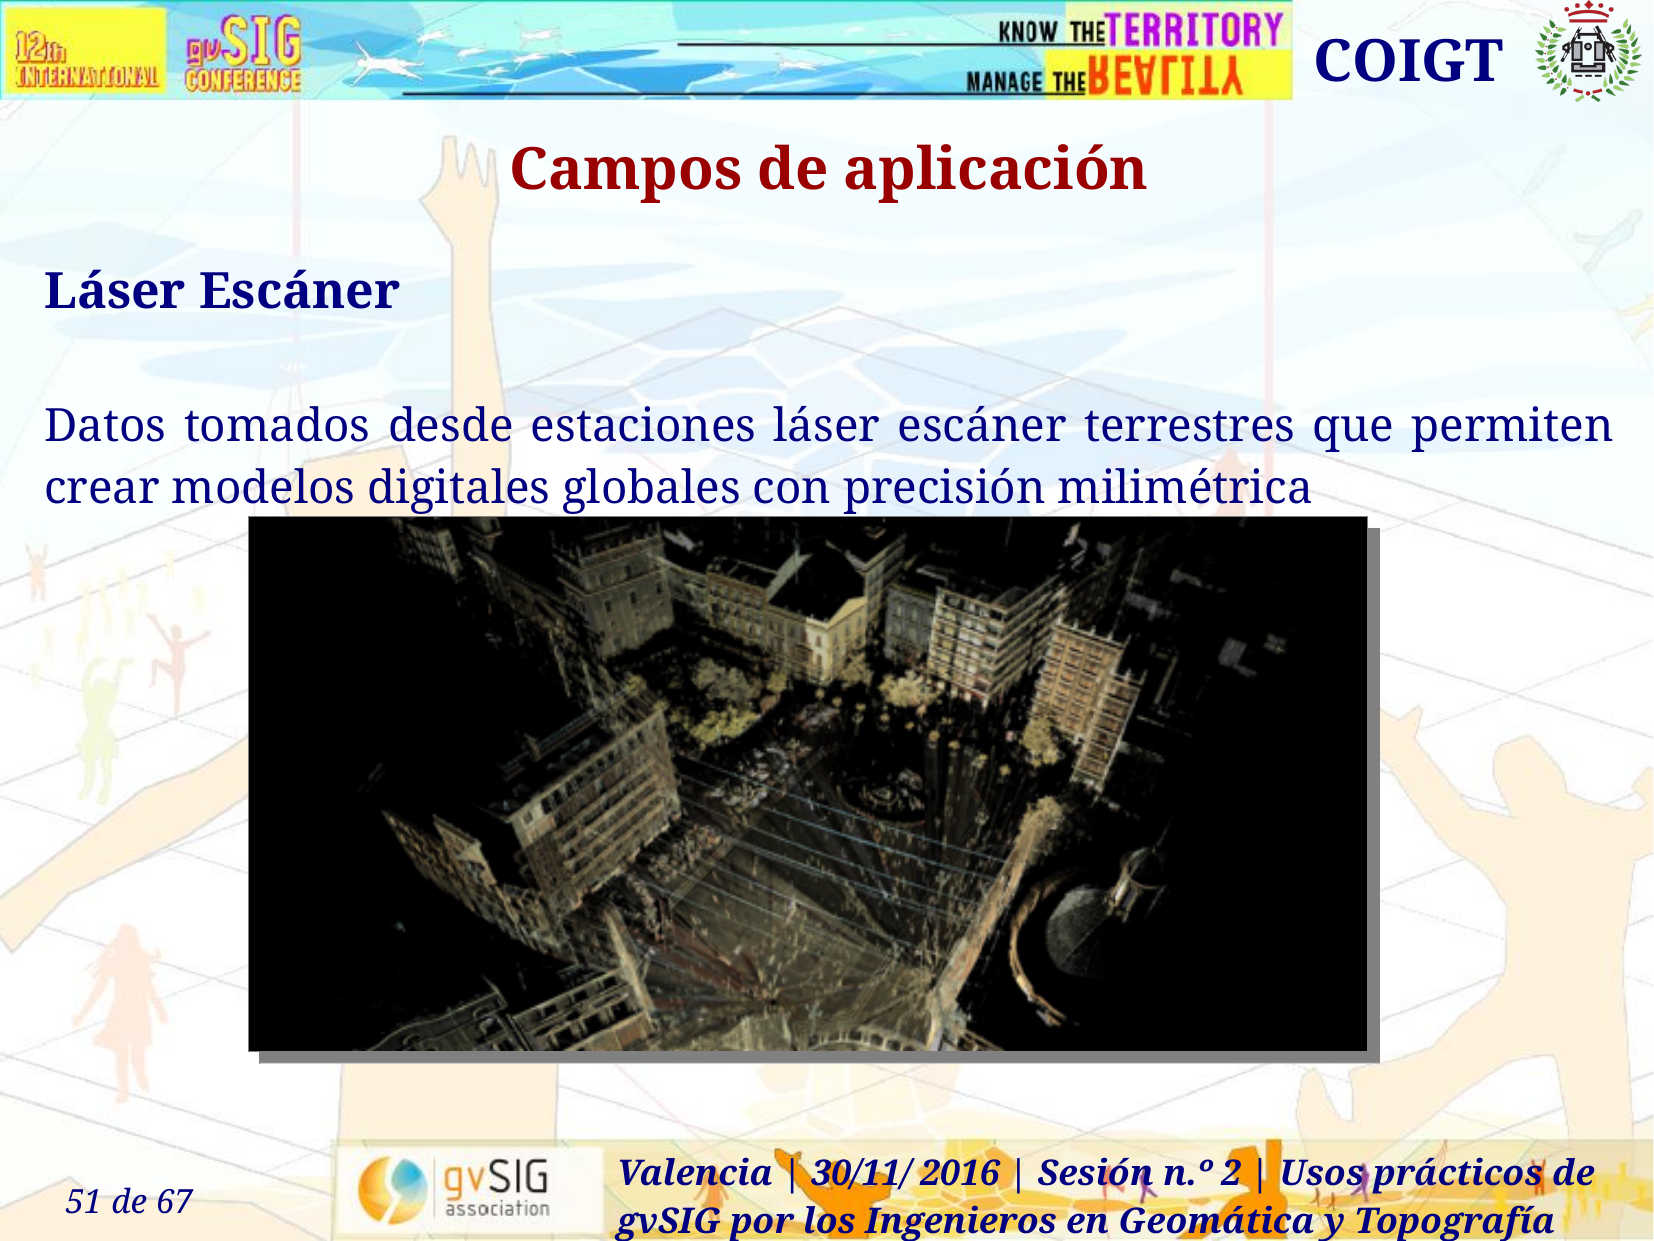

COIGT
Valencia | 30/11/ 2016 | Sesión n.º 2 | Usos prácticos de gvSIG por los Ingenieros en Geomática y Topografía
 de 67
Campos de aplicación
Láser Escáner
Datos tomados desde estaciones láser escáner terrestres que permiten crear modelos digitales globales con precisión milimétrica